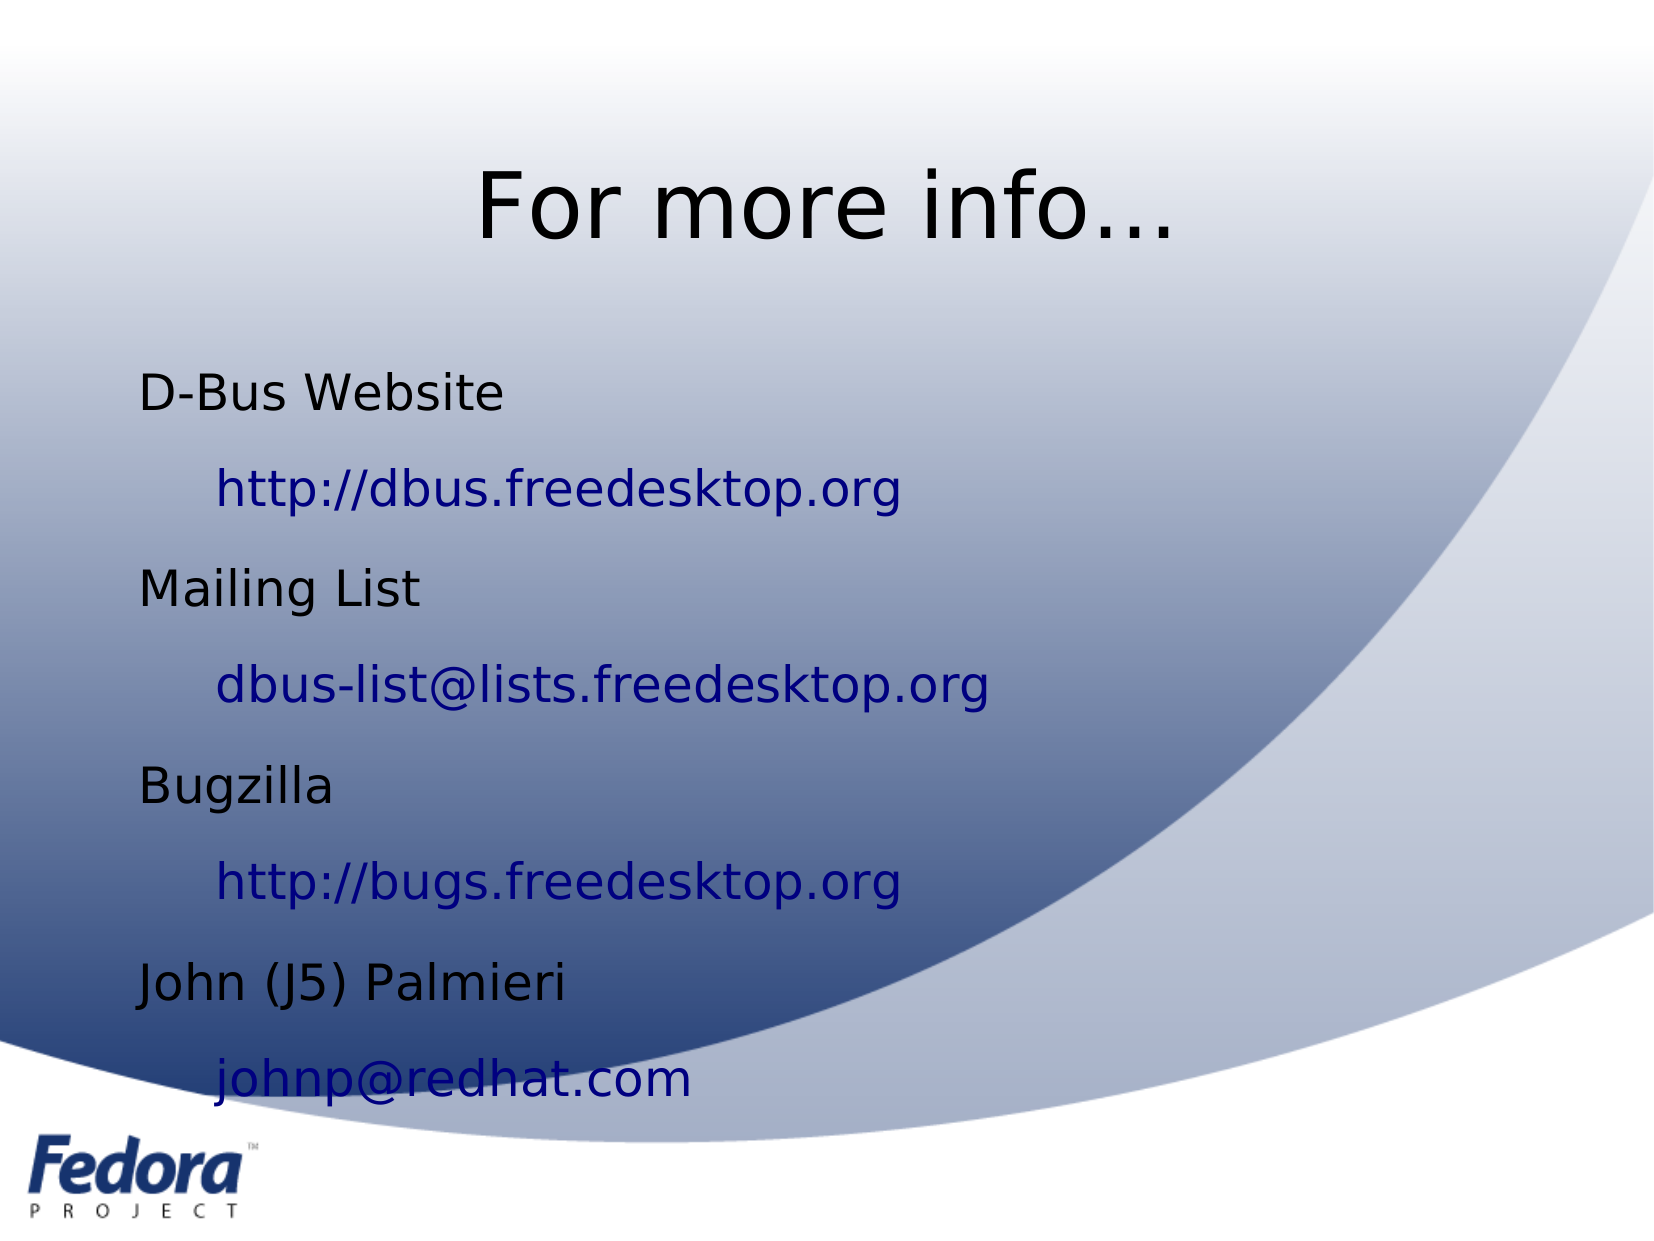

# For more info...
D-Bus Website
http://dbus.freedesktop.org
Mailing List
dbus-list@lists.freedesktop.org
Bugzilla
http://bugs.freedesktop.org
John (J5) Palmieri
johnp@redhat.com